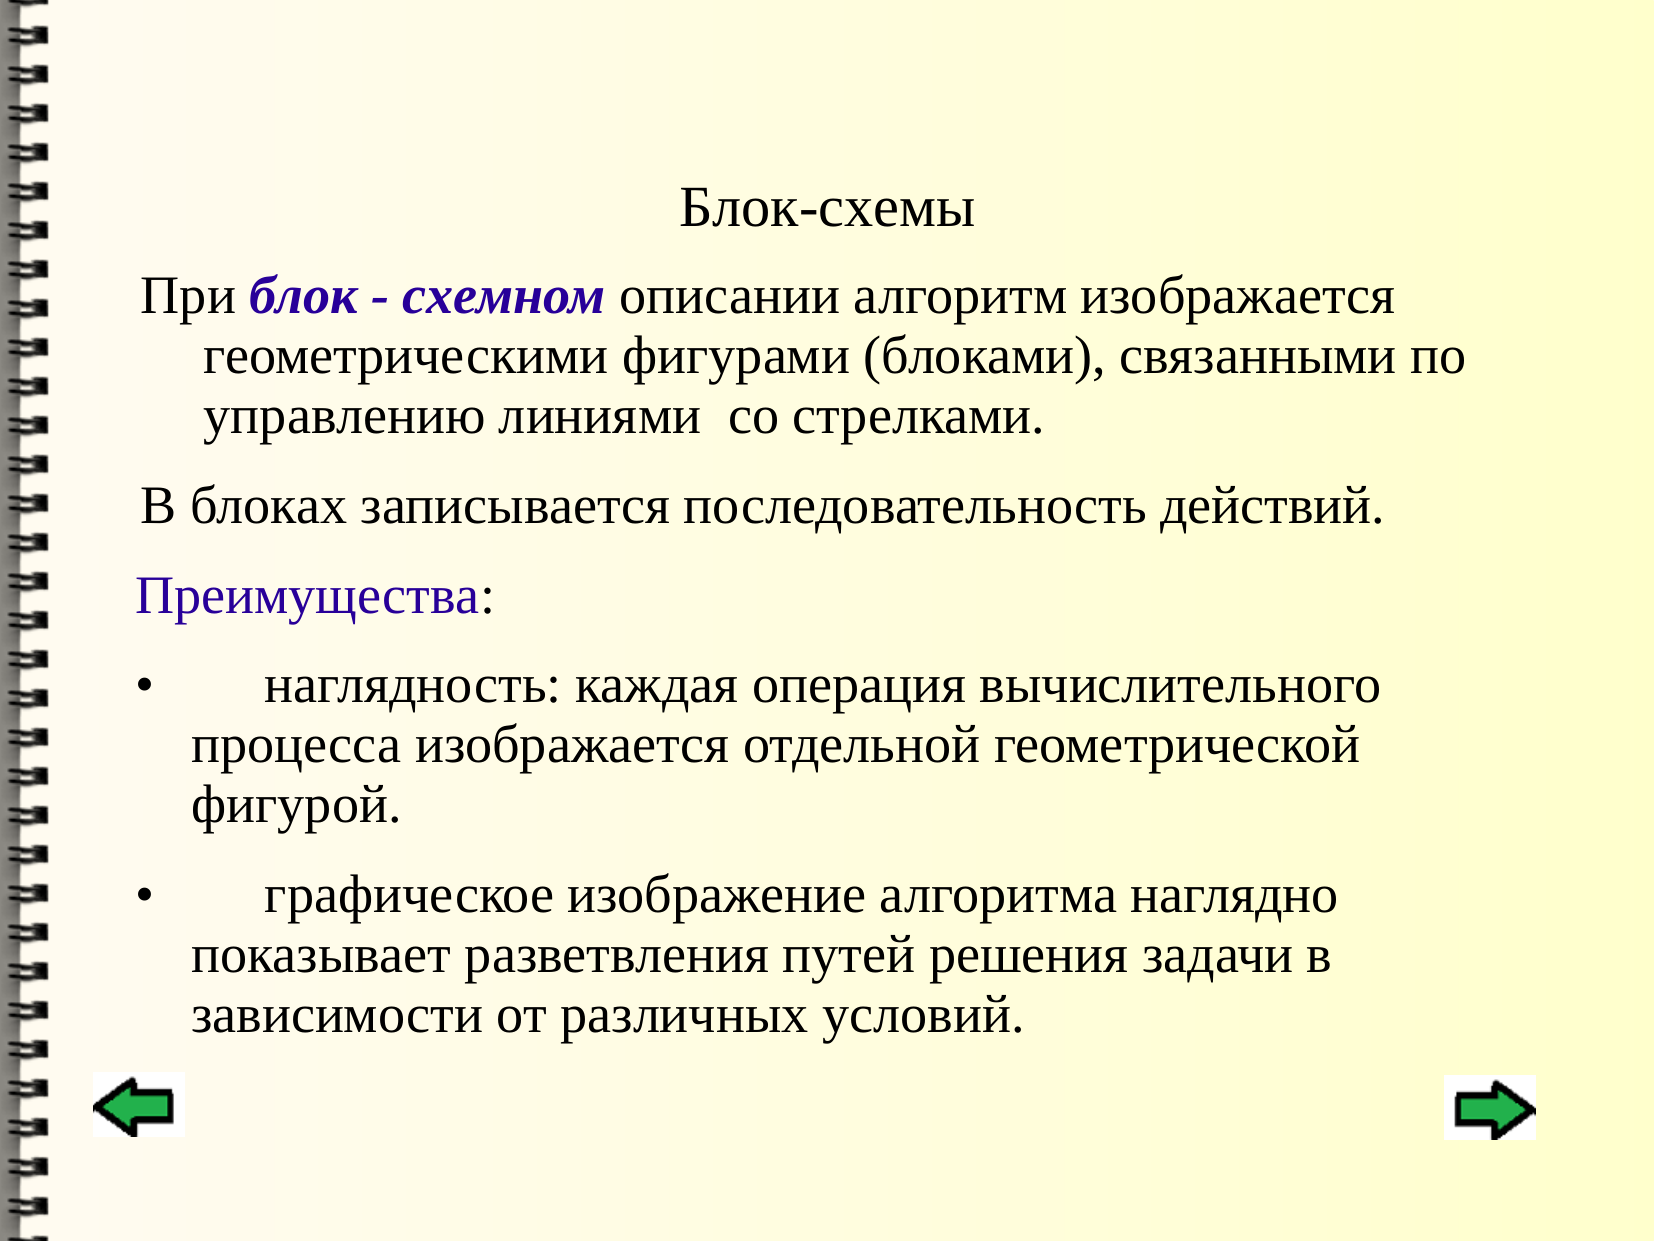

# Блок-схемы
При блок - схемном описании алгоритм изображается геометрическими фигурами (блоками), связанными по управлению линиями со стрелками.
В блоках записывается последовательность действий.
Преимущества:
•	наглядность: каждая операция вычислительного процесса изображается отдельной геометрической фигурой.
•	графическое изображение алгоритма наглядно показывает разветвления путей решения задачи в зависимости от различных условий.